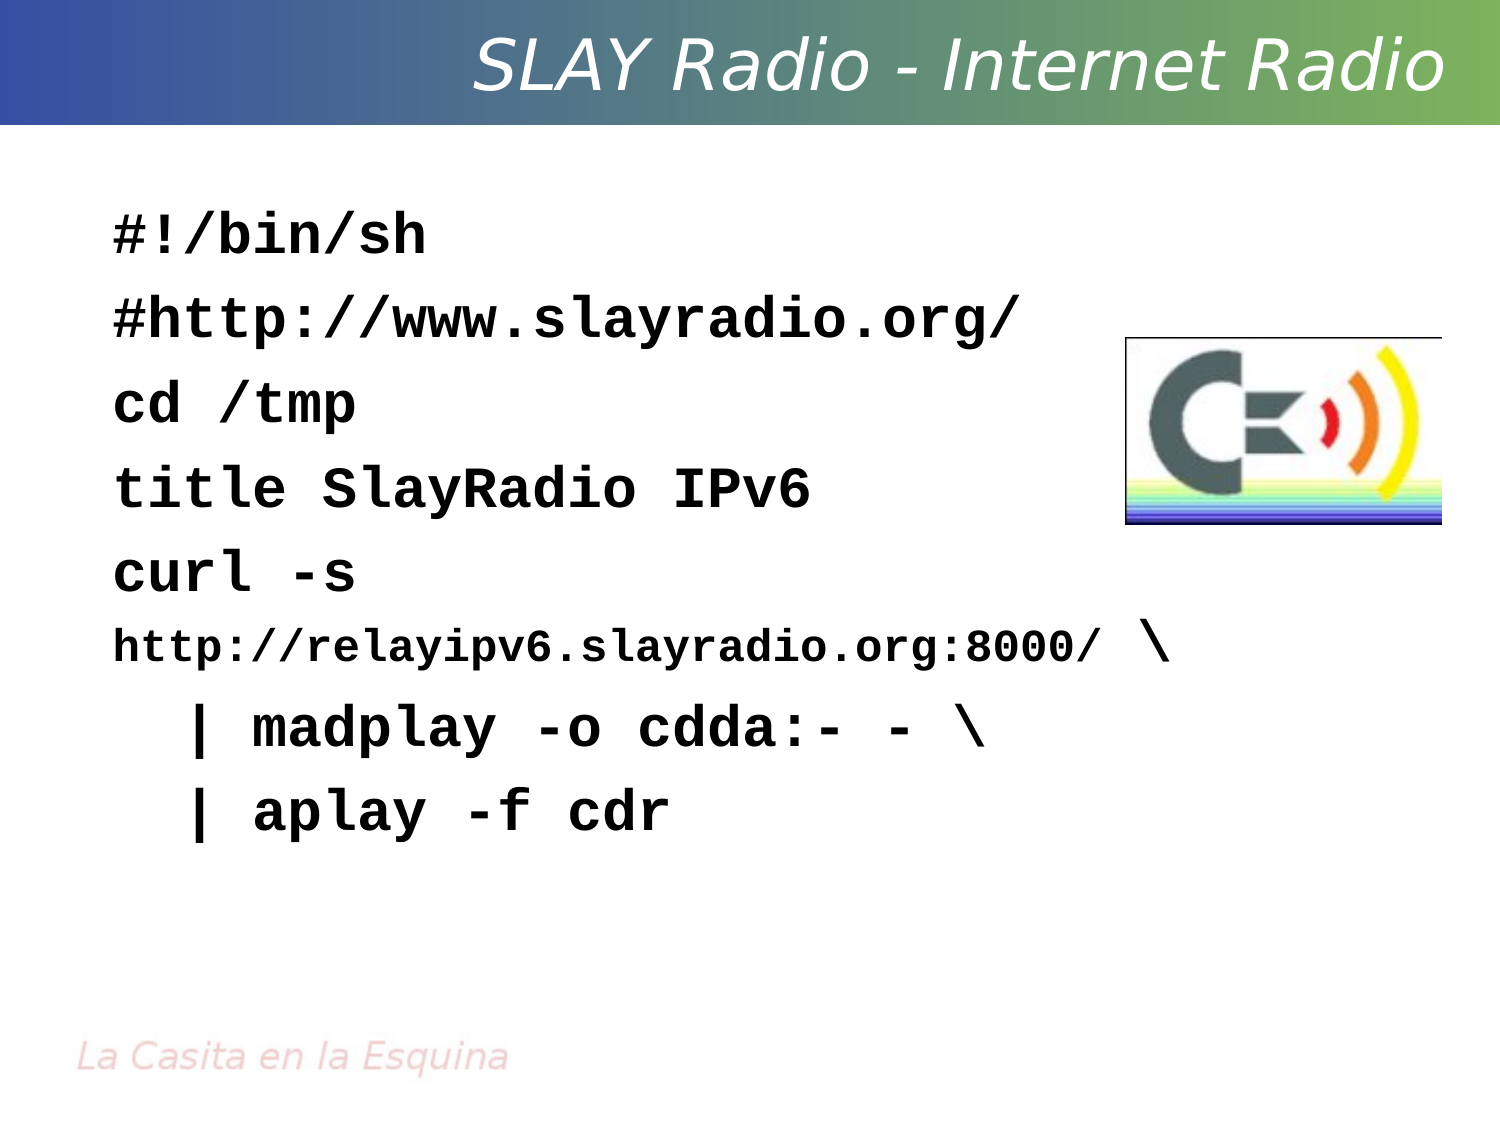

# SLAY Radio - Internet Radio
#!/bin/sh
#http://www.slayradio.org/
cd /tmp
title SlayRadio IPv6
curl -s http://relayipv6.slayradio.org:8000/ \
 | madplay -o cdda:- - \
 | aplay -f cdr